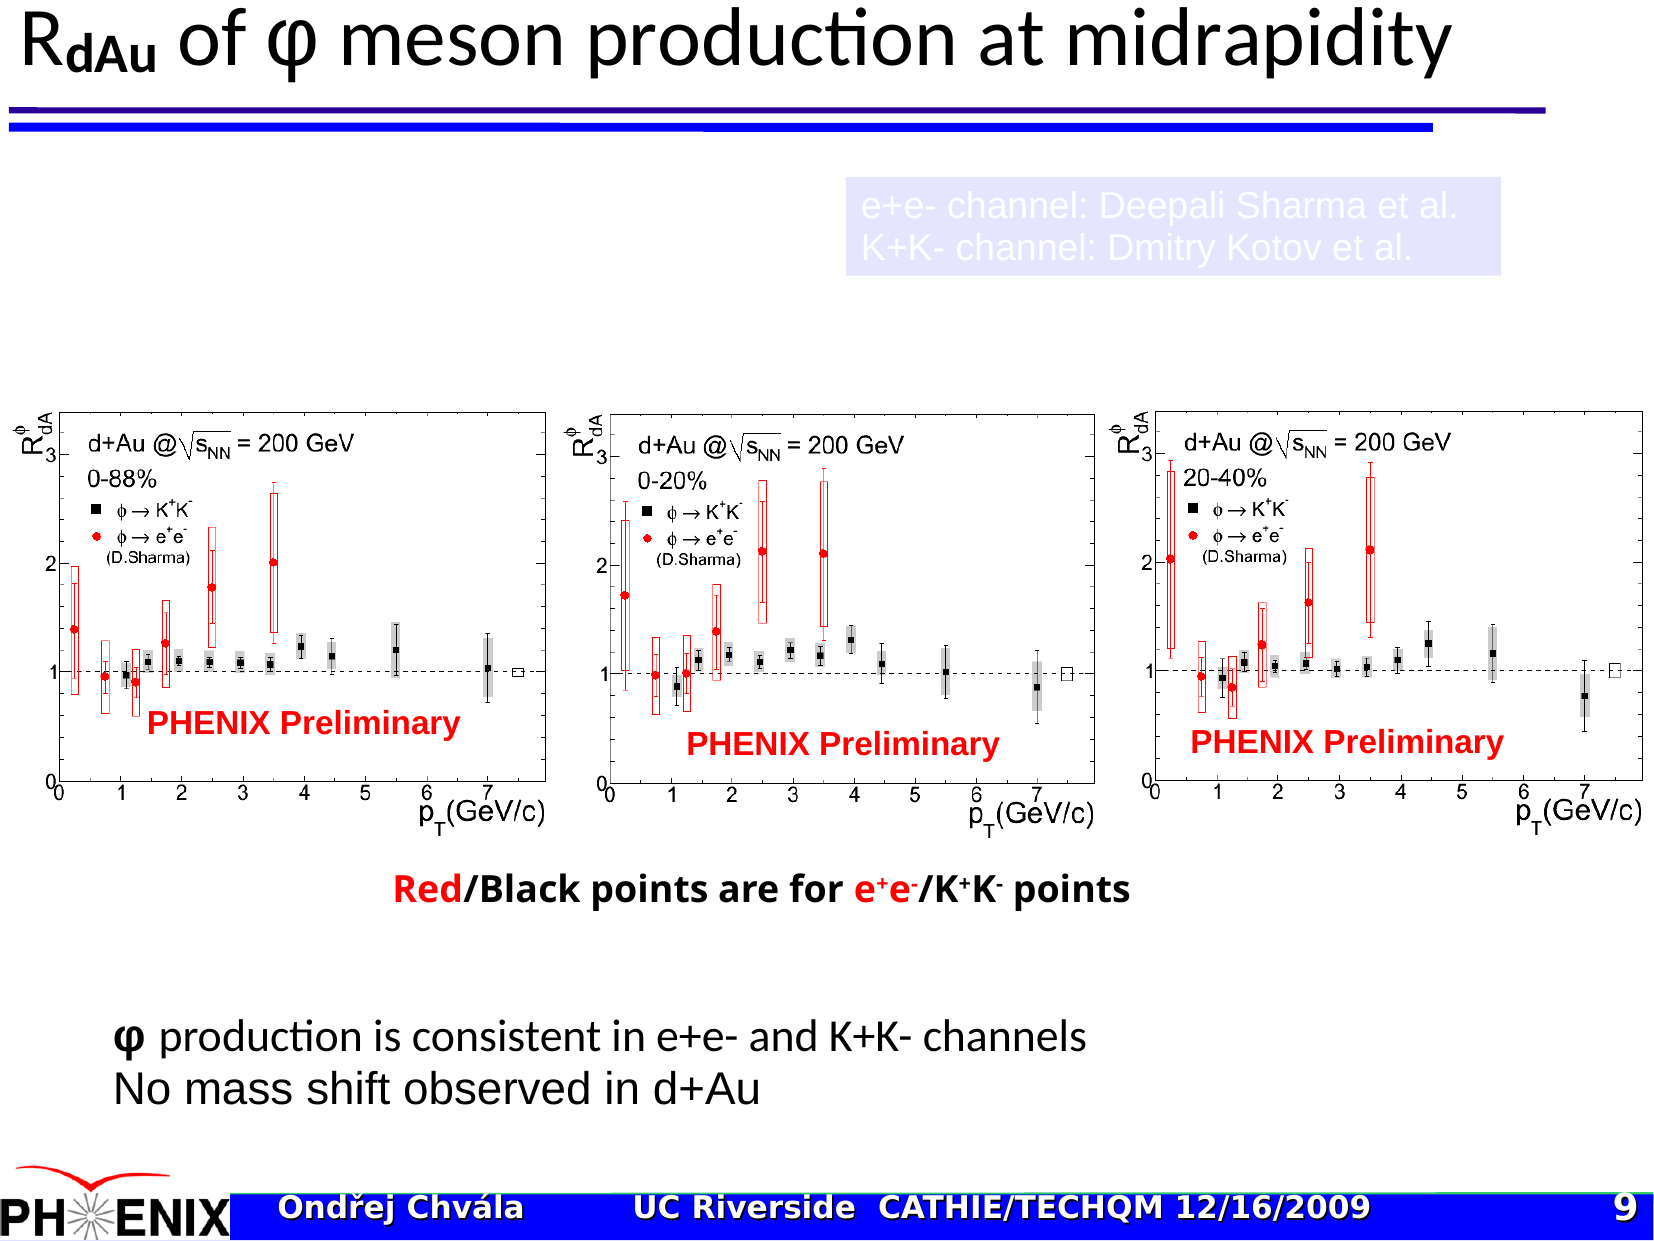

# RdAu of φ meson production at midrapidity
e+e- channel: Deepali Sharma et al.
K+K- channel: Dmitry Kotov et al.
PHENIX Preliminary
PHENIX Preliminary
PHENIX Preliminary
Red/Black points are for e+e-/K+K- points
φ production is consistent in e+e- and K+K- channels
No mass shift observed in d+Au